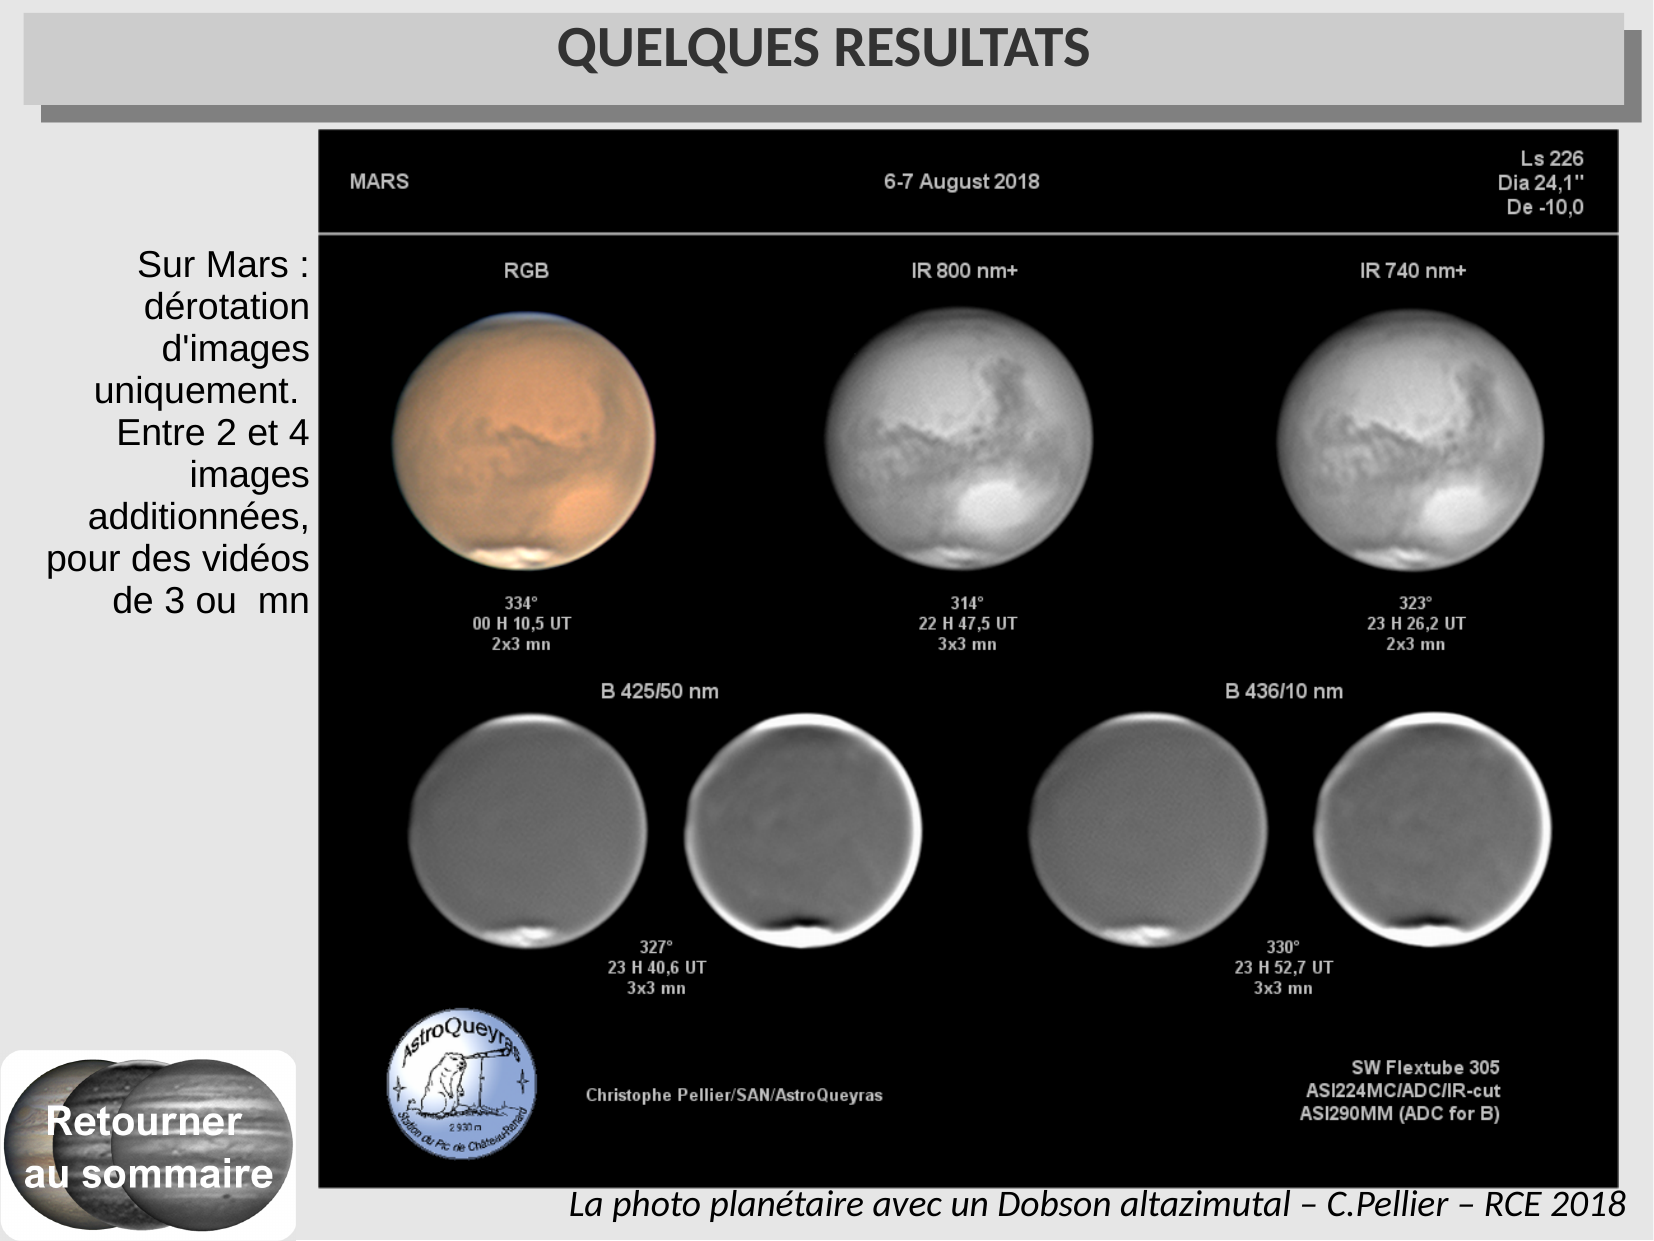

QUELQUES RESULTATS
Sur Mars : dérotation d'images uniquement.
Entre 2 et 4 images additionnées, pour des vidéos de 3 ou mn
La photo planétaire avec un Dobson altazimutal – C.Pellier – RCE 2018